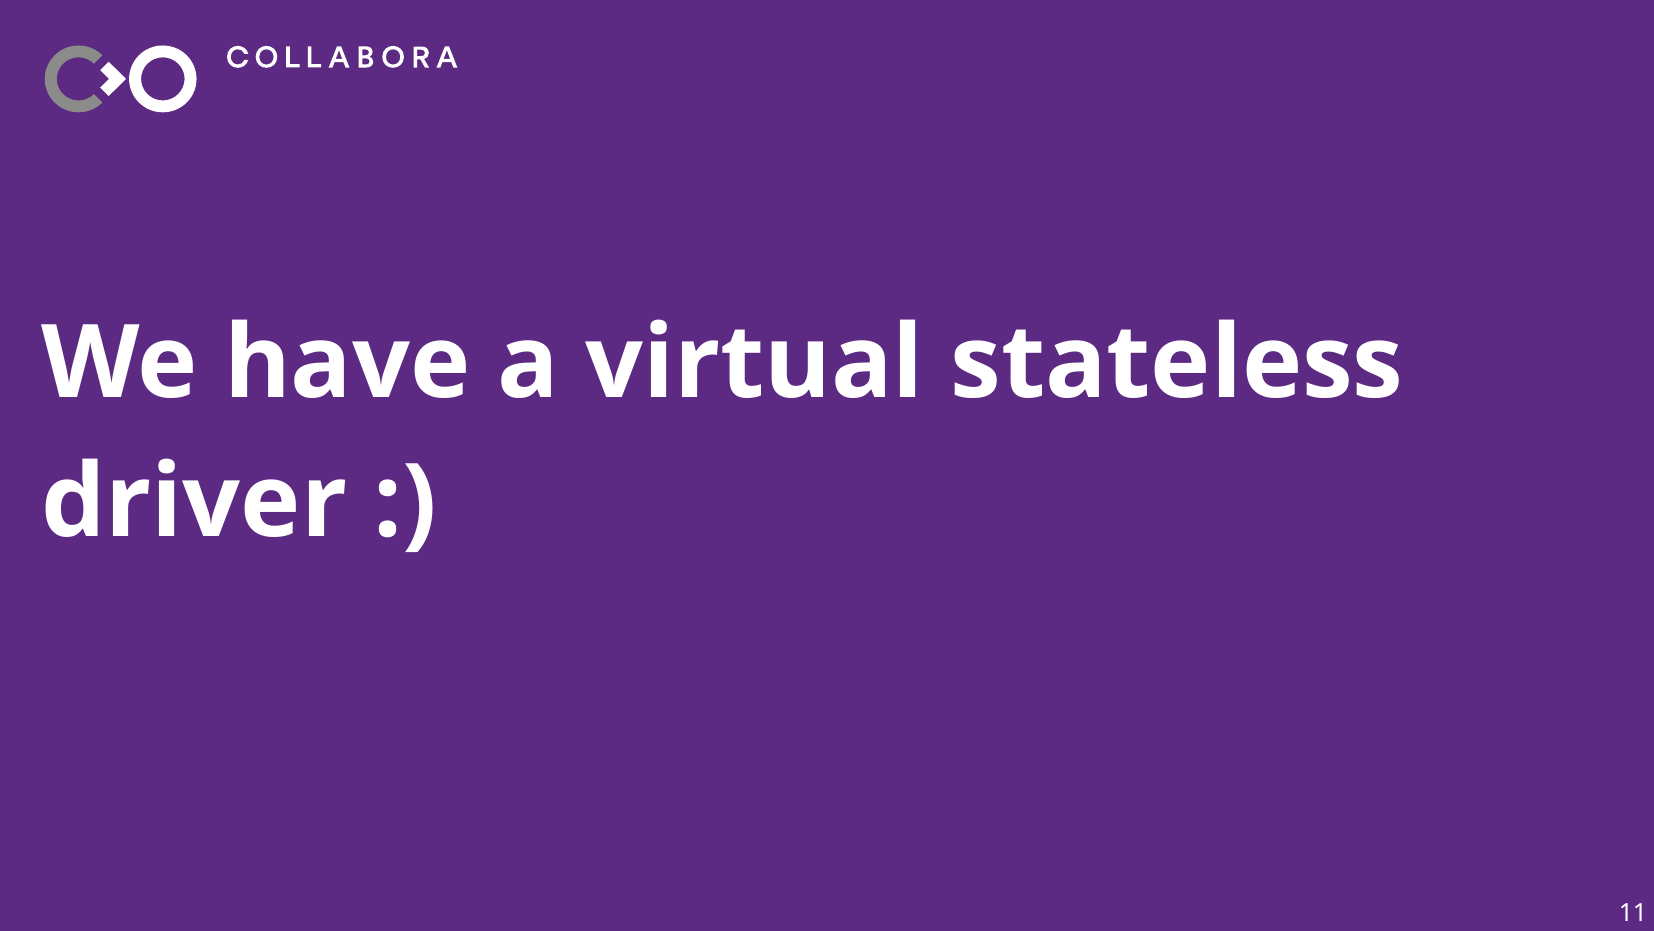

# We have a virtual stateless driver :)